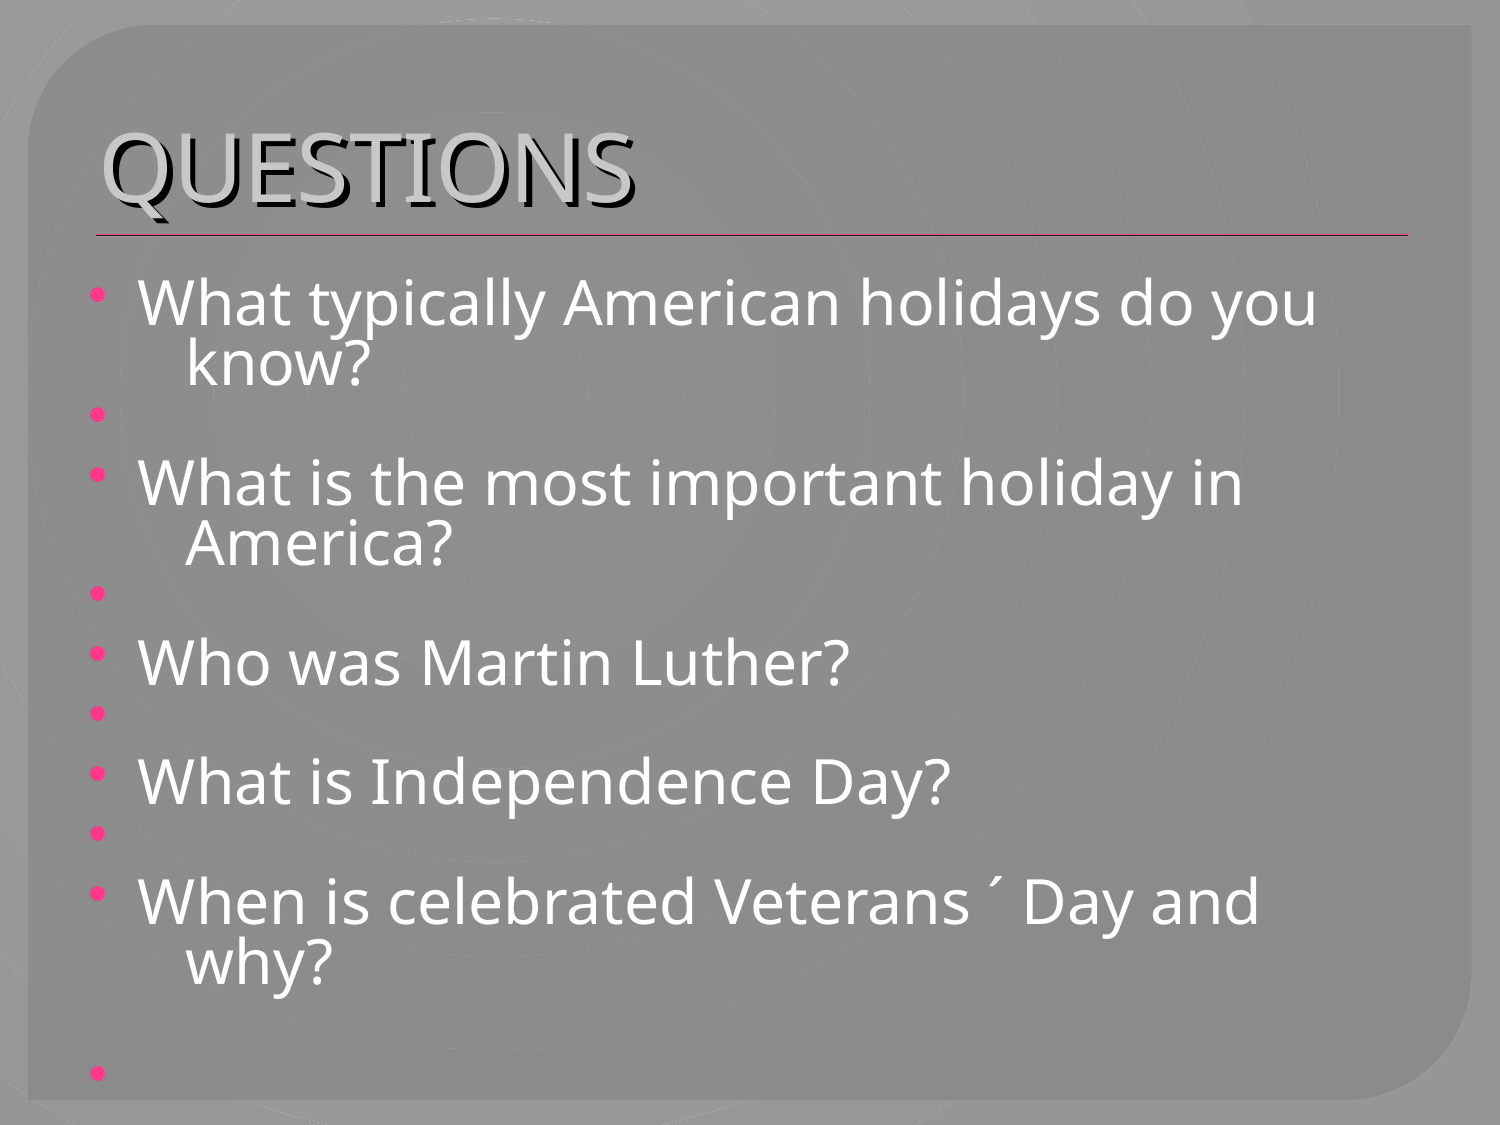

# QUESTIONS
What typically American holidays do you know?
What is the most important holiday in America?
Who was Martin Luther?
What is Independence Day?
When is celebrated Veterans ´ Day and why?